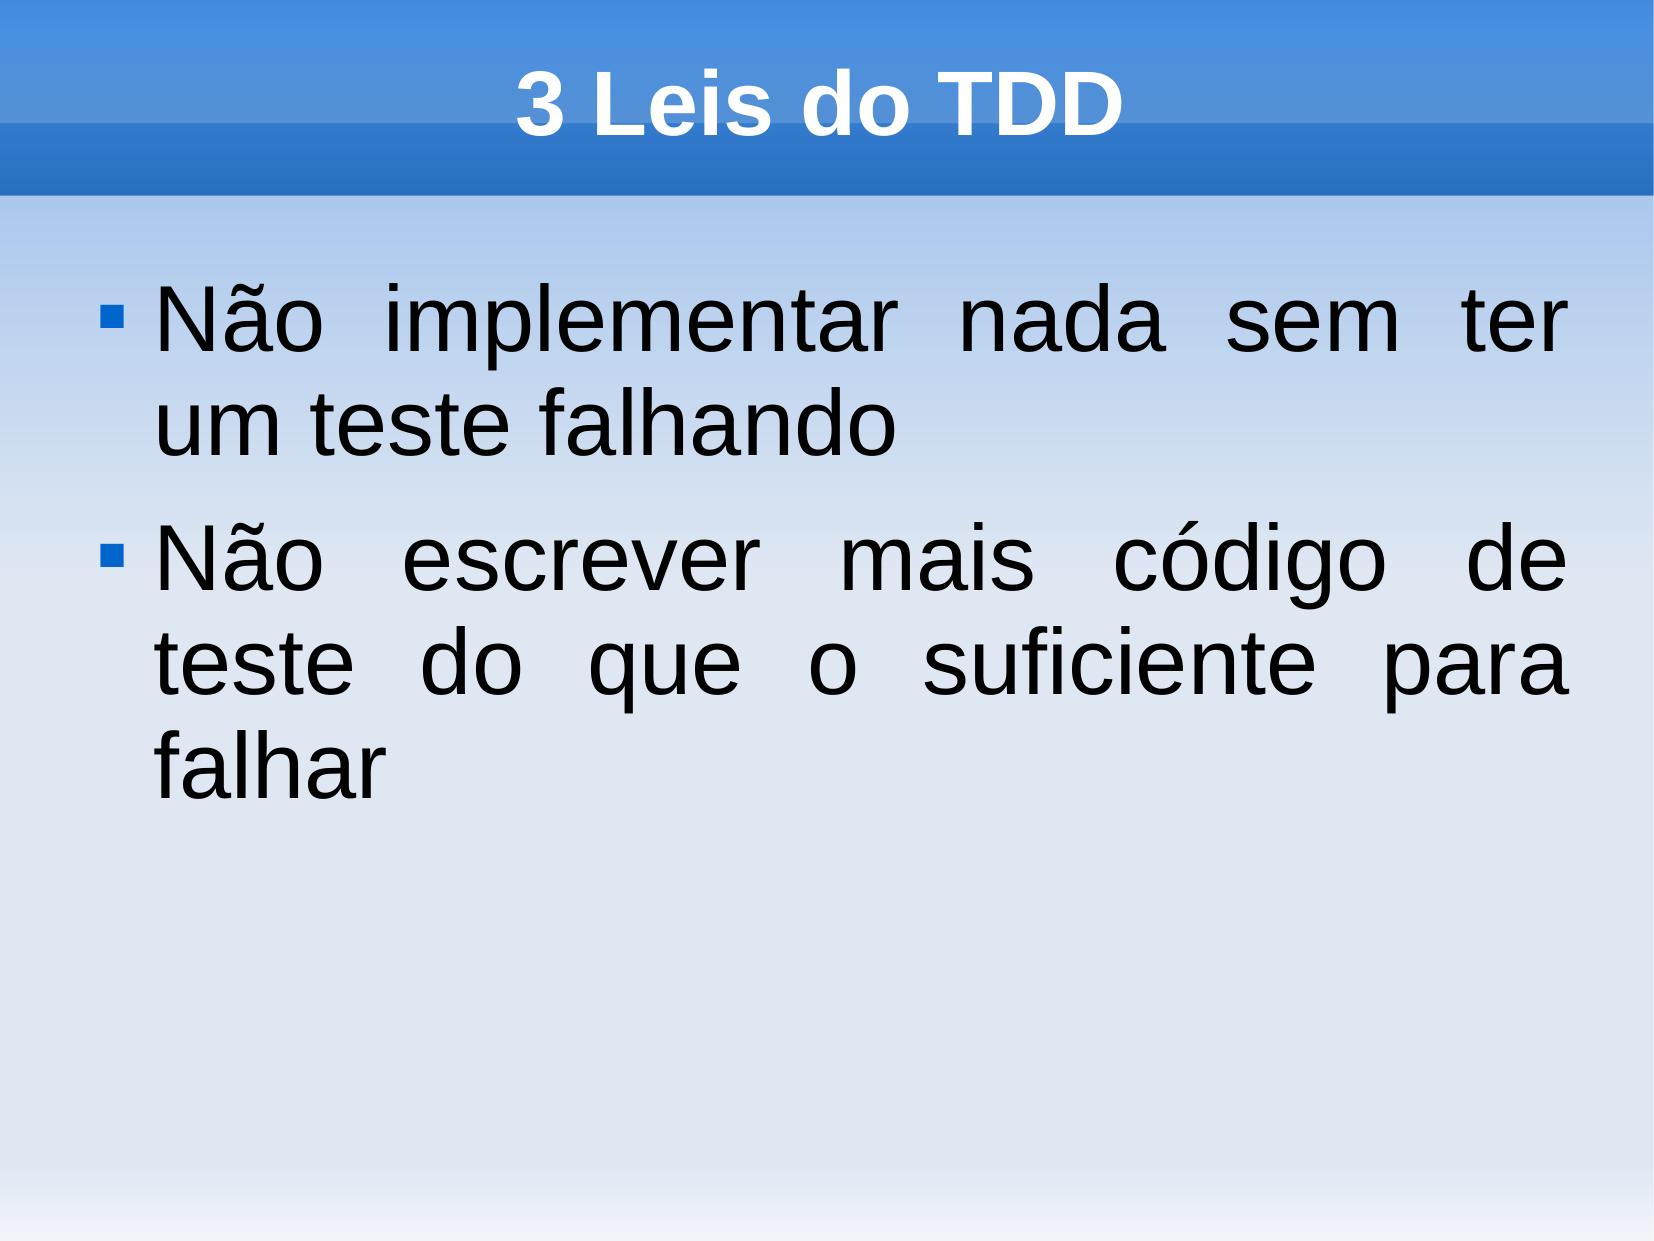

# 3 Leis do TDD
Não implementar nada sem ter um teste falhando
Não escrever mais código de teste do que o suficiente para falhar